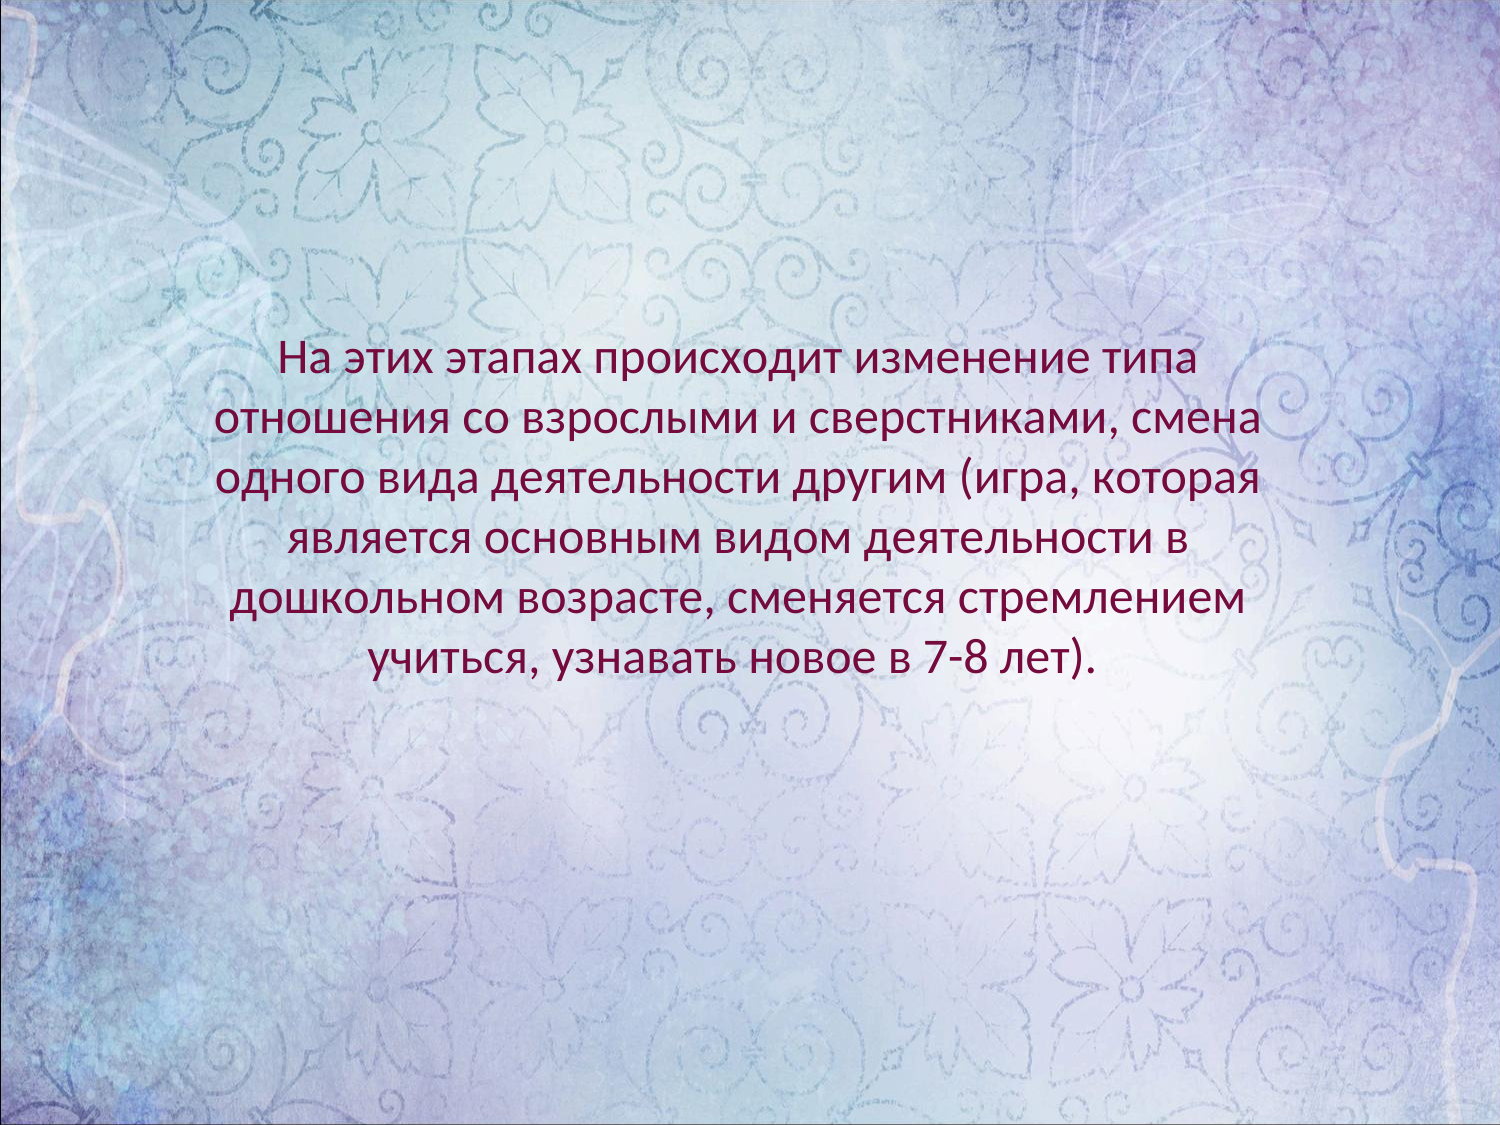

На этих этапах происходит изменение типа отношения со взрослыми и сверстниками, смена одного вида деятельности другим (игра, которая является основным видом деятельности в дошкольном возрасте, сменяется стремлением учиться, узнавать новое в 7-8 лет).